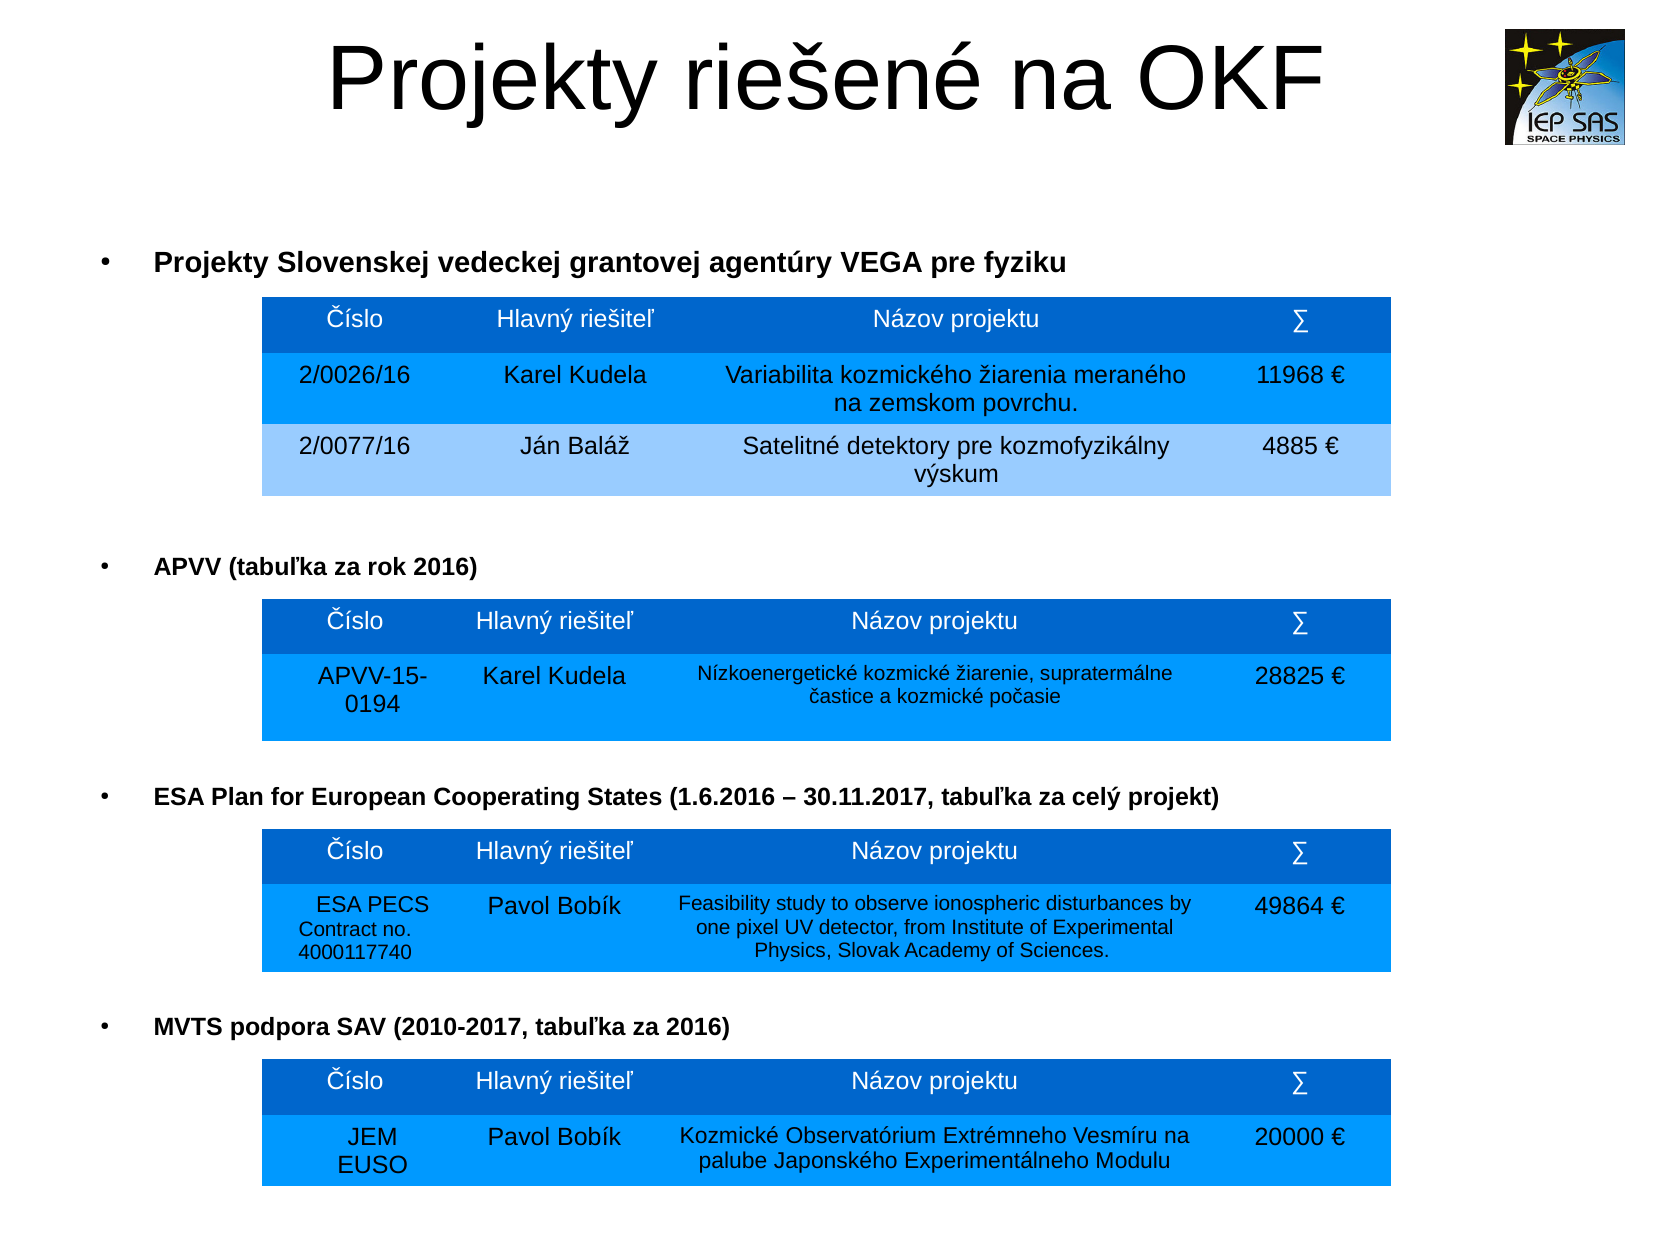

# Projekty riešené na OKF
Projekty Slovenskej vedeckej grantovej agentúry VEGA pre fyziku
APVV (tabuľka za rok 2016)
ESA Plan for European Cooperating States (1.6.2016 – 30.11.2017, tabuľka za celý projekt)
MVTS podpora SAV (2010-2017, tabuľka za 2016)
| Číslo | Hlavný riešiteľ | Názov projektu | ∑ |
| --- | --- | --- | --- |
| 2/0026/16 | Karel Kudela | Variabilita kozmického žiarenia meraného na zemskom povrchu. | 11968 € |
| 2/0077/16 | Ján Baláž | Satelitné detektory pre kozmofyzikálny výskum | 4885 € |
| Číslo | Hlavný riešiteľ | Názov projektu | ∑ |
| --- | --- | --- | --- |
| APVV-15-0194 | Karel Kudela | Nízkoenergetické kozmické žiarenie, supratermálne častice a kozmické počasie | 28825 € |
| Číslo | Hlavný riešiteľ | Názov projektu | ∑ |
| --- | --- | --- | --- |
| ESA PECS Contract no. 4000117740 | Pavol Bobík | Feasibility study to observe ionospheric disturbances by one pixel UV detector, from Institute of Experimental Physics, Slovak Academy of Sciences. | 49864 € |
| Číslo | Hlavný riešiteľ | Názov projektu | ∑ |
| --- | --- | --- | --- |
| JEM EUSO | Pavol Bobík | Kozmické Observatórium Extrémneho Vesmíru na palube Japonského Experimentálneho Modulu | 20000 € |